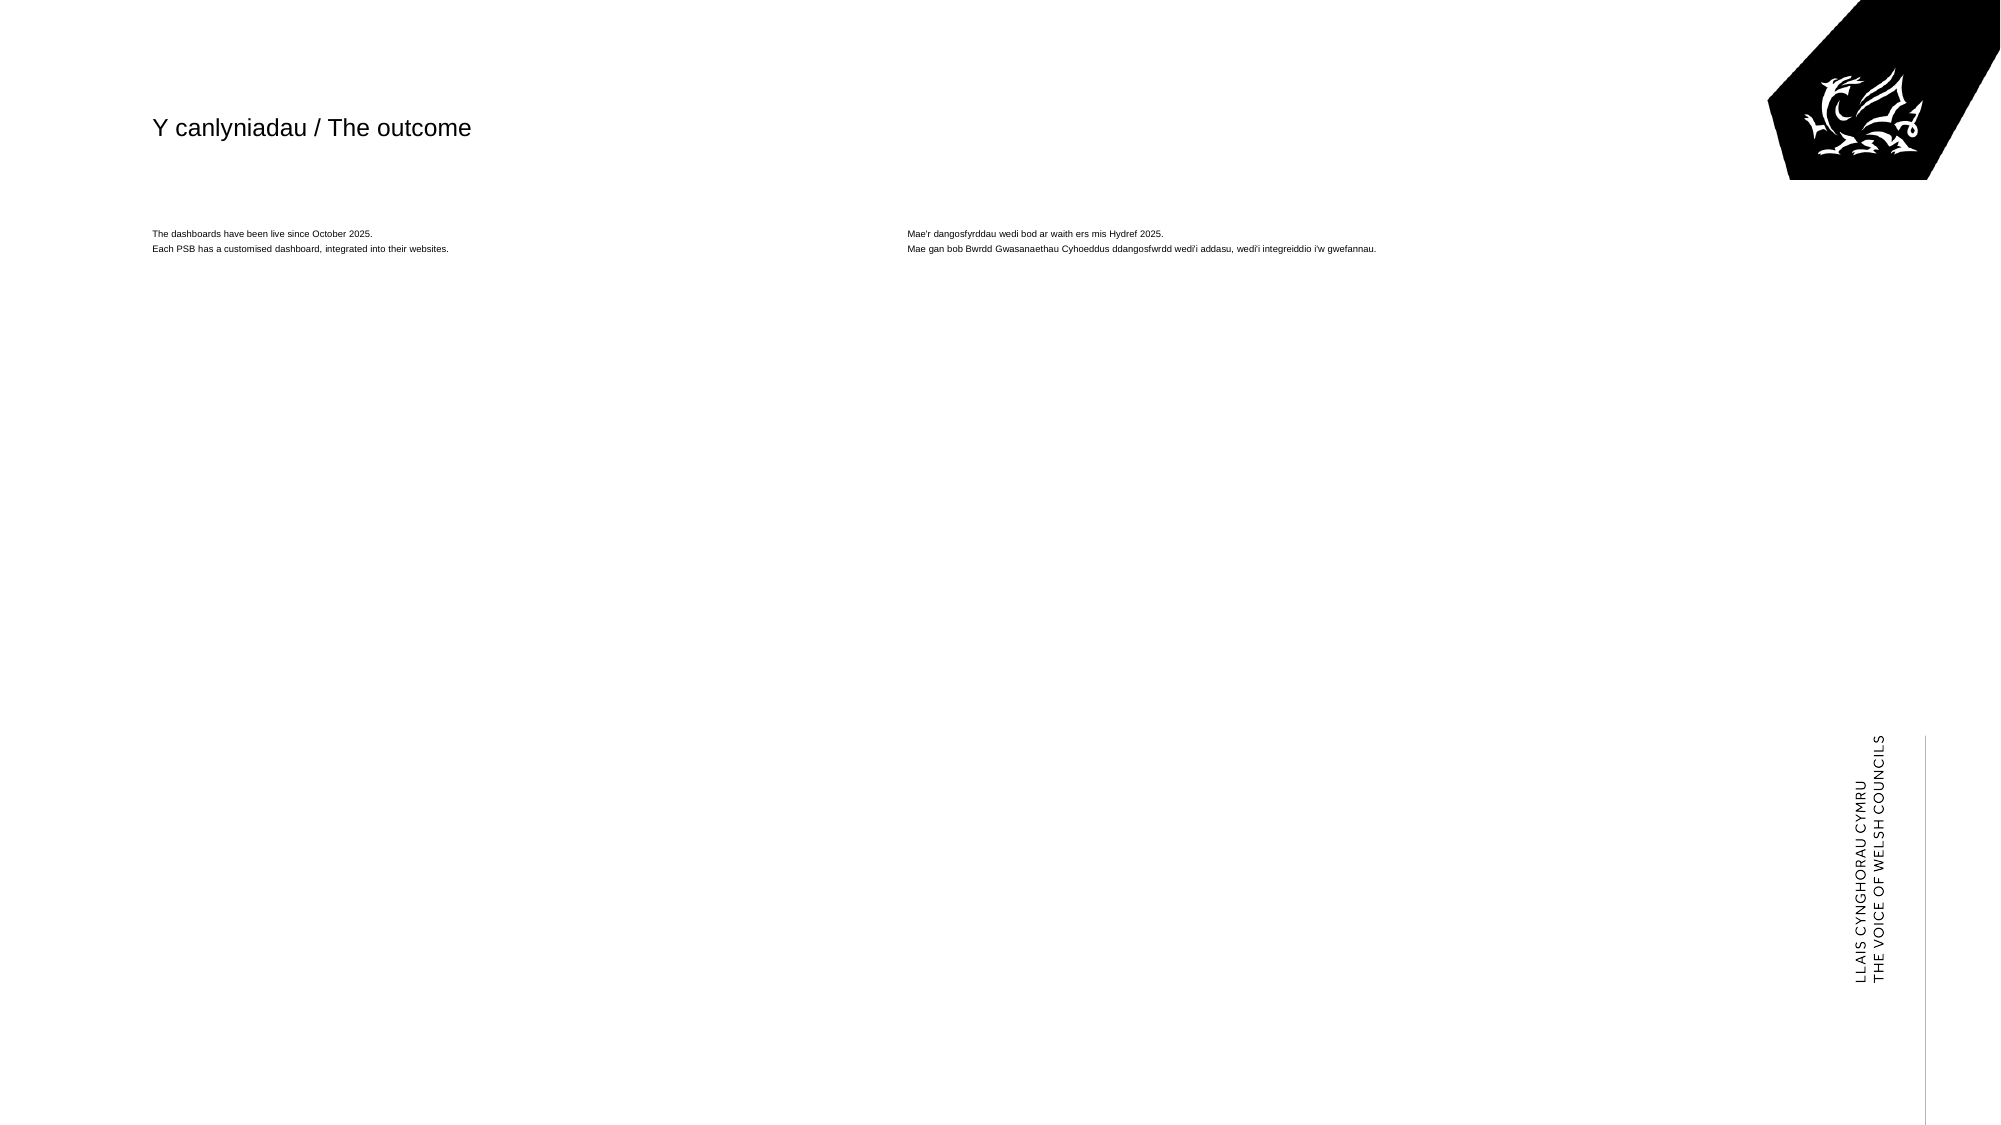

Y canlyniadau / The outcome
# The dashboards have been live since October 2025.
Each PSB has a customised dashboard, integrated into their websites.
Mae'r dangosfyrddau wedi bod ar waith ers mis Hydref 2025.
Mae gan bob Bwrdd Gwasanaethau Cyhoeddus ddangosfwrdd wedi'i addasu, wedi'i integreiddio i'w gwefannau.